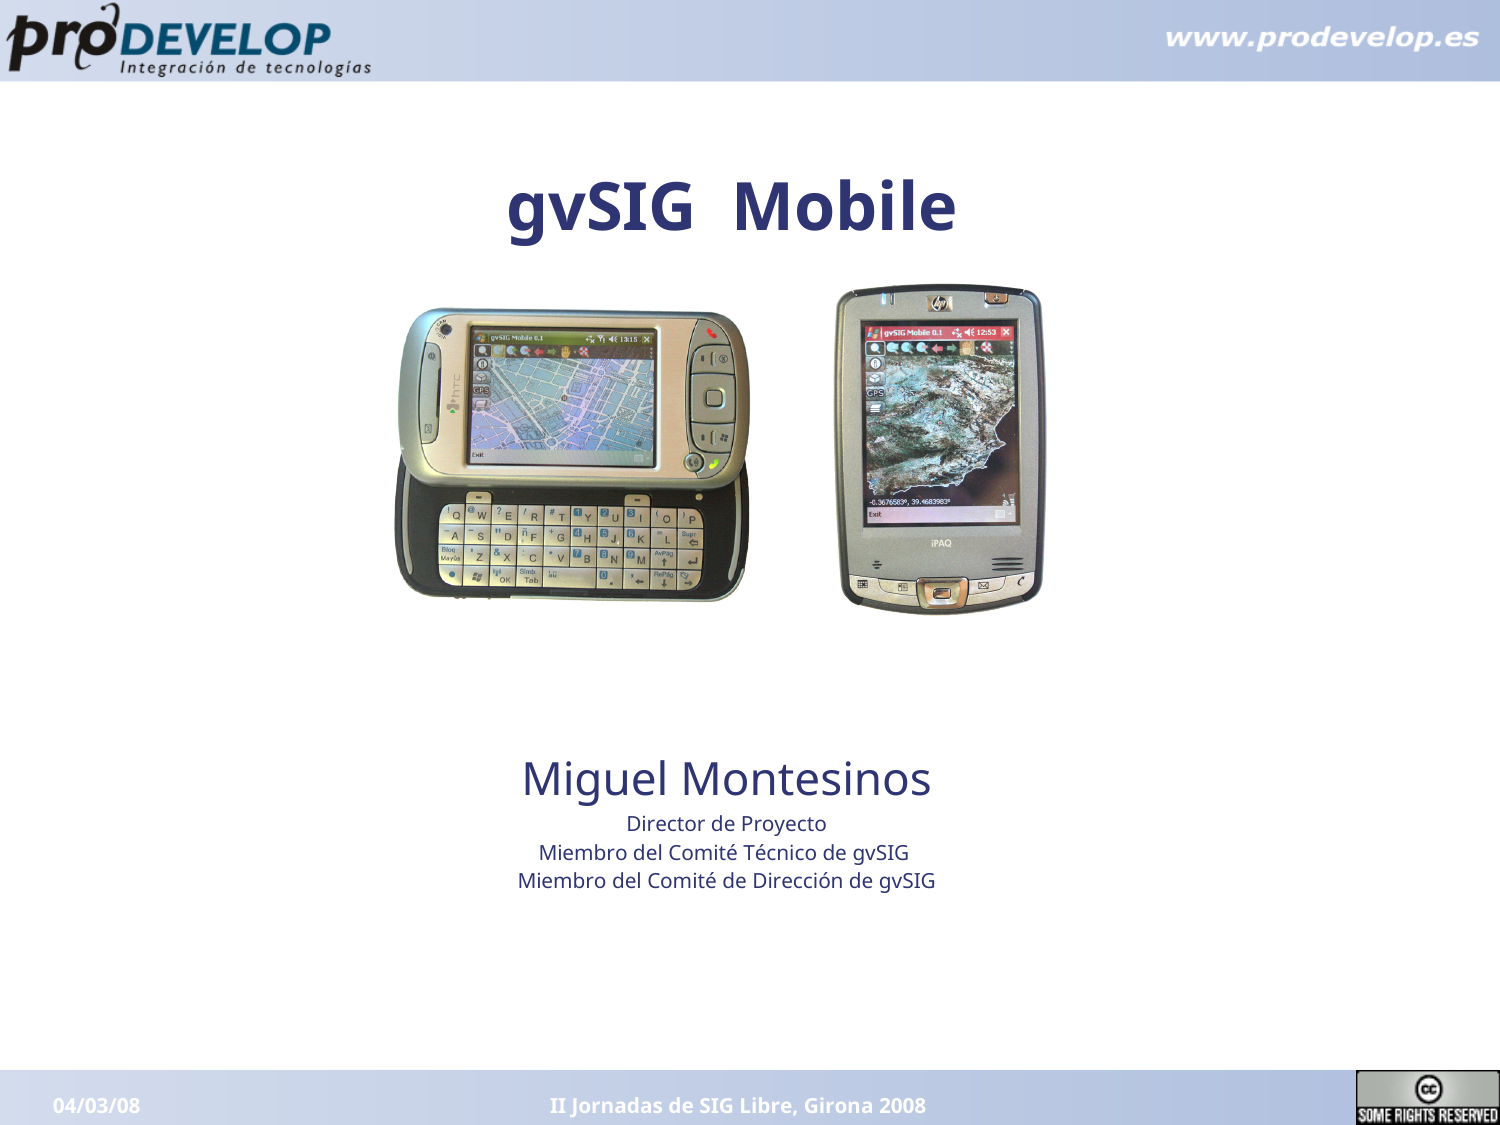

# gvSIG Mobile
Miguel Montesinos
Director de Proyecto
Miembro del Comité Técnico de gvSIG
Miembro del Comité de Dirección de gvSIG
25/10/2006
1
Plan Difusión Interna gvSIG v. 2.0